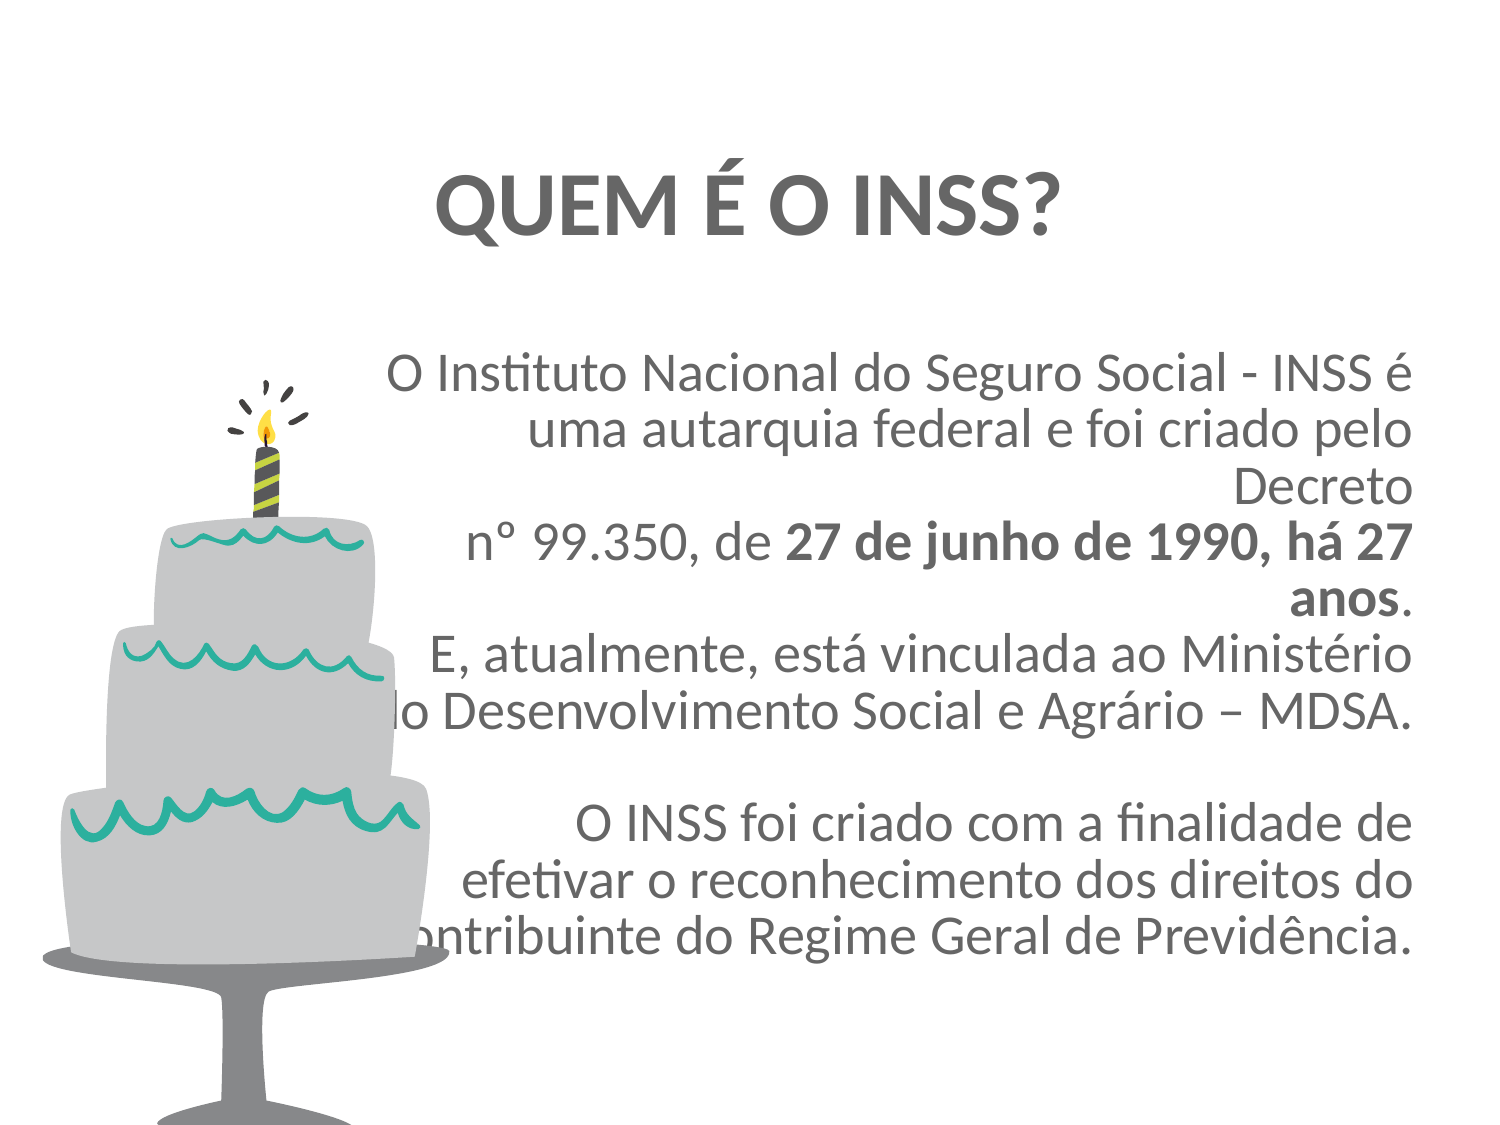

# QUEM É O INSS?
O Instituto Nacional do Seguro Social - INSS é uma autarquia federal e foi criado pelo Decreto
nº 99.350, de 27 de junho de 1990, há 27 anos.
E, atualmente, está vinculada ao Ministério do Desenvolvimento Social e Agrário – MDSA.
O INSS foi criado com a finalidade de
efetivar o reconhecimento dos direitos do contribuinte do Regime Geral de Previdência.